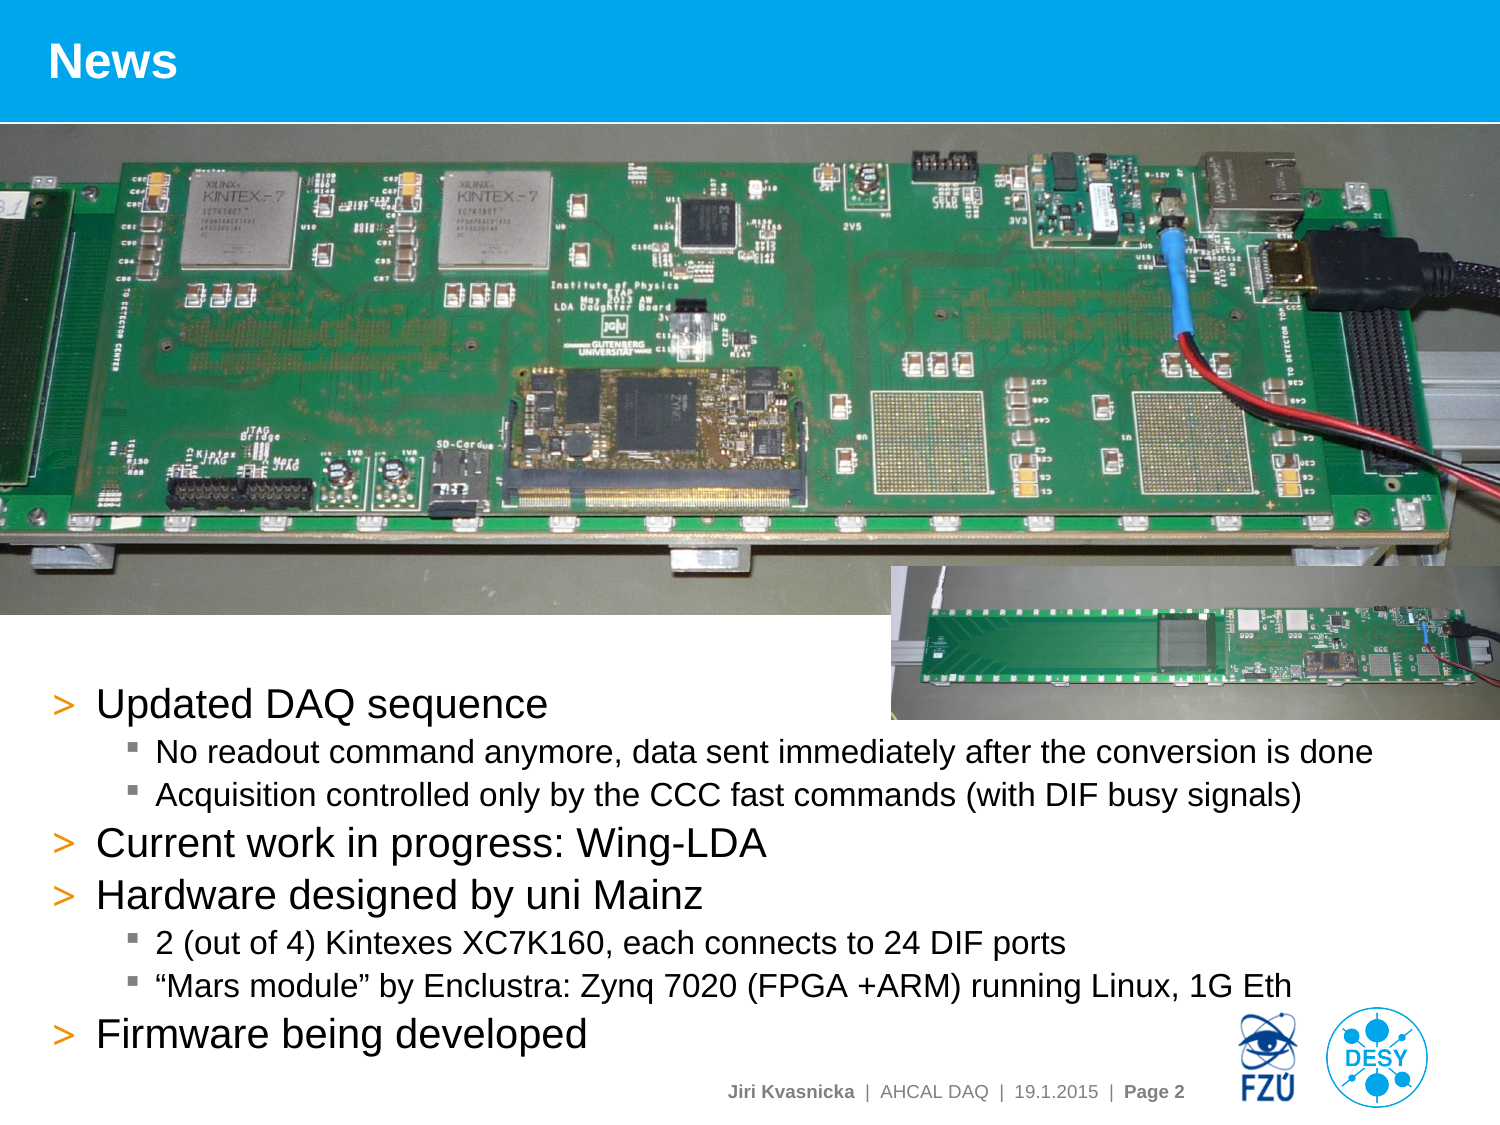

# News
Updated DAQ sequence
No readout command anymore, data sent immediately after the conversion is done
Acquisition controlled only by the CCC fast commands (with DIF busy signals)
Current work in progress: Wing-LDA
Hardware designed by uni Mainz
2 (out of 4) Kintexes XC7K160, each connects to 24 DIF ports
“Mars module” by Enclustra: Zynq 7020 (FPGA +ARM) running Linux, 1G Eth
Firmware being developed